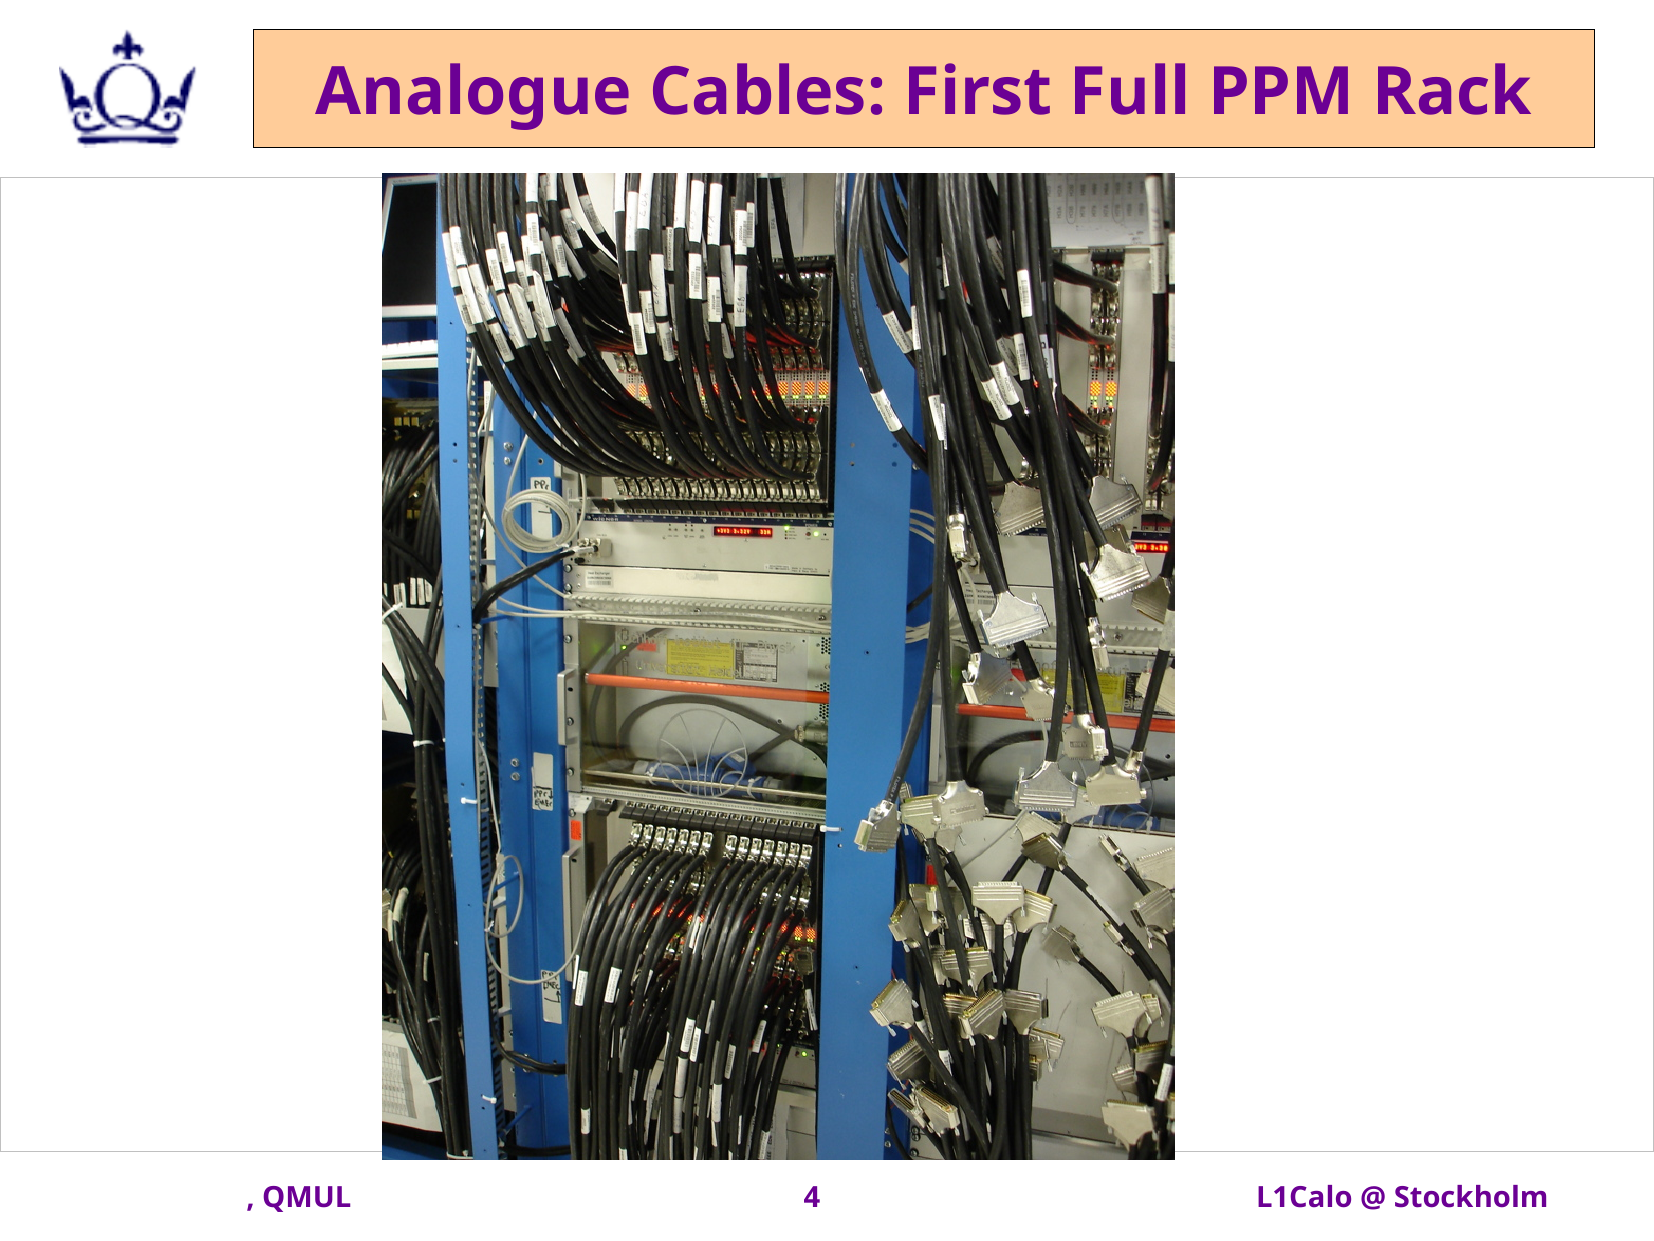

# Analogue Cables: First Full PPM Rack